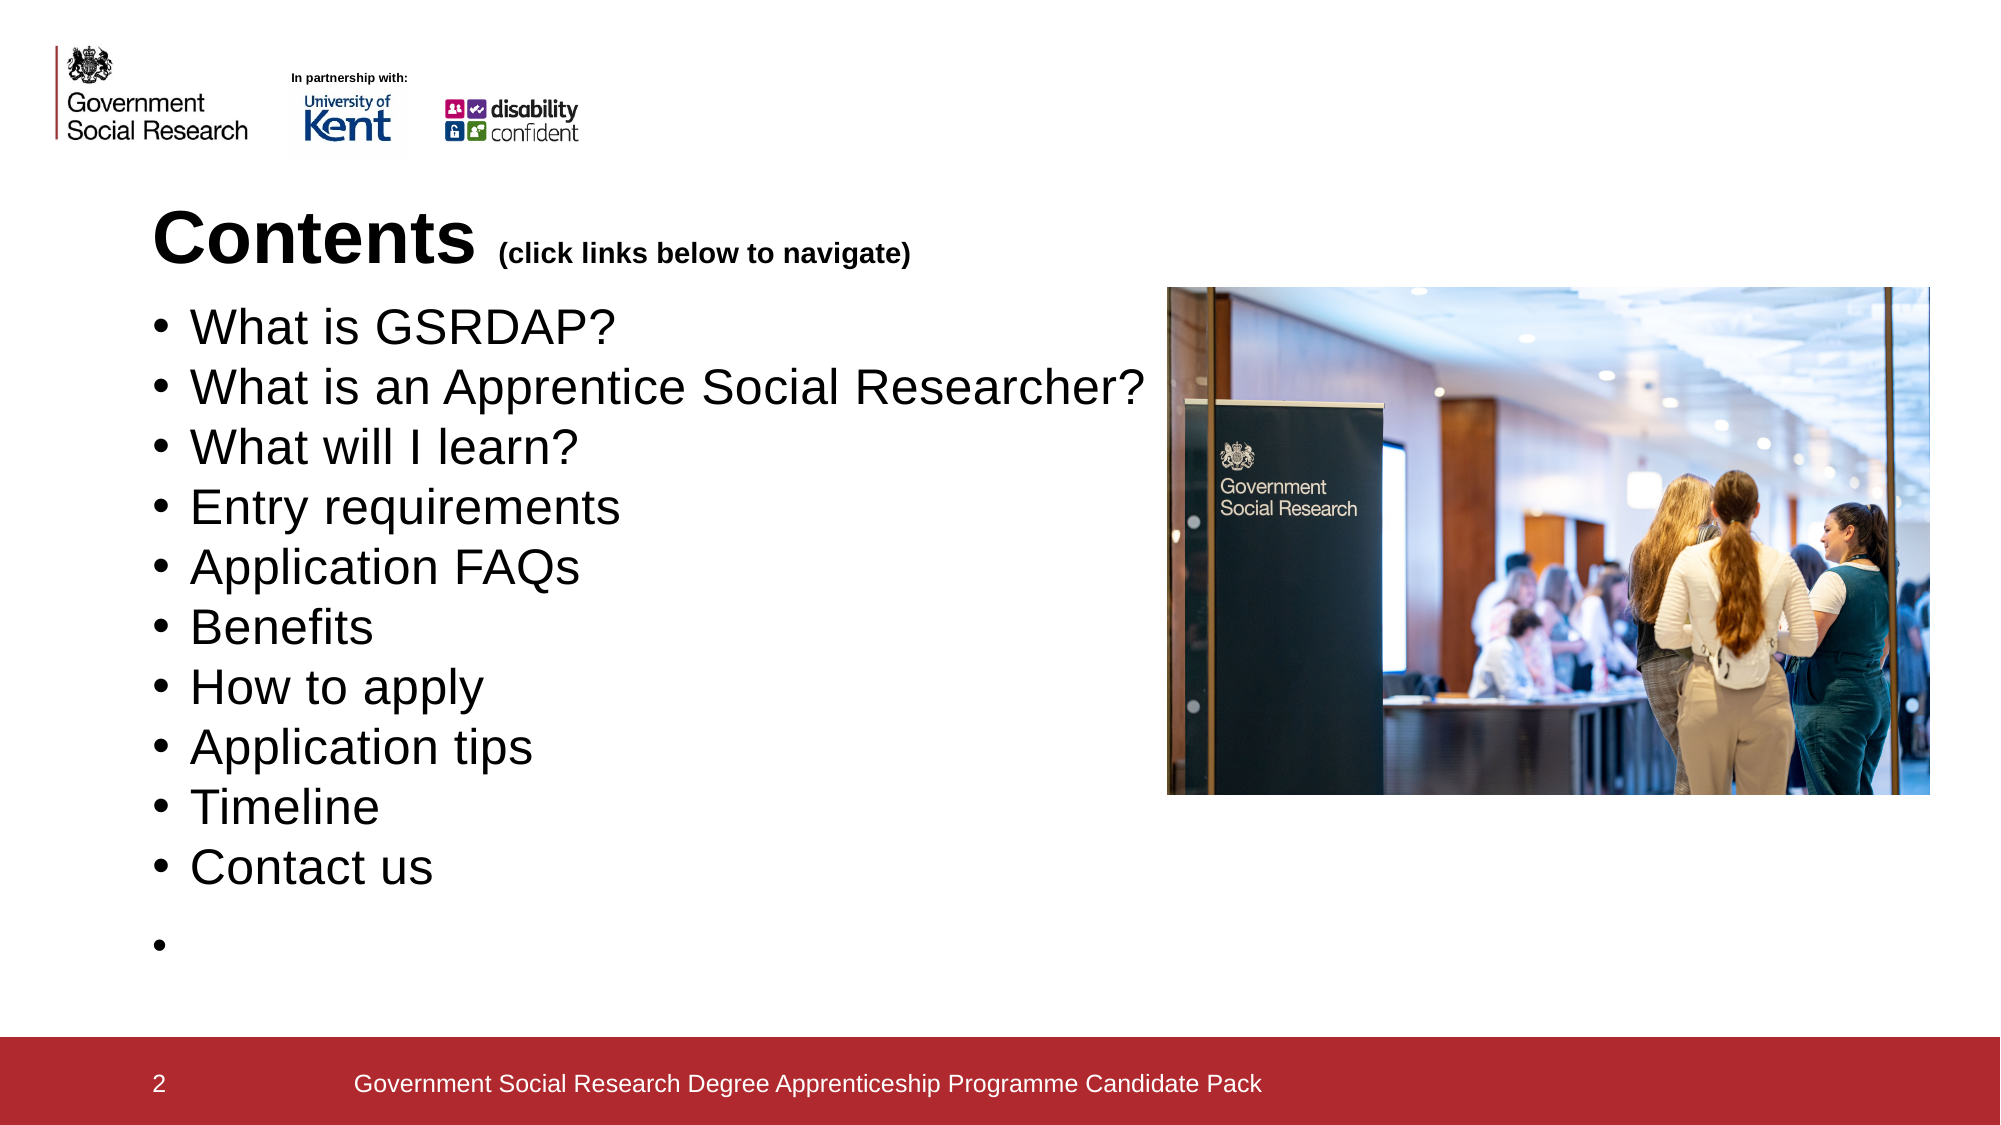

# Contents (click links below to navigate)
What is GSRDAP?
What is an Apprentice Social Researcher?
What will I learn?
Entry requirements
Application FAQs
Benefits
How to apply
Application tips
Timeline
Contact us
2
Government Social Research Degree Apprenticeship Programme Candidate Pack